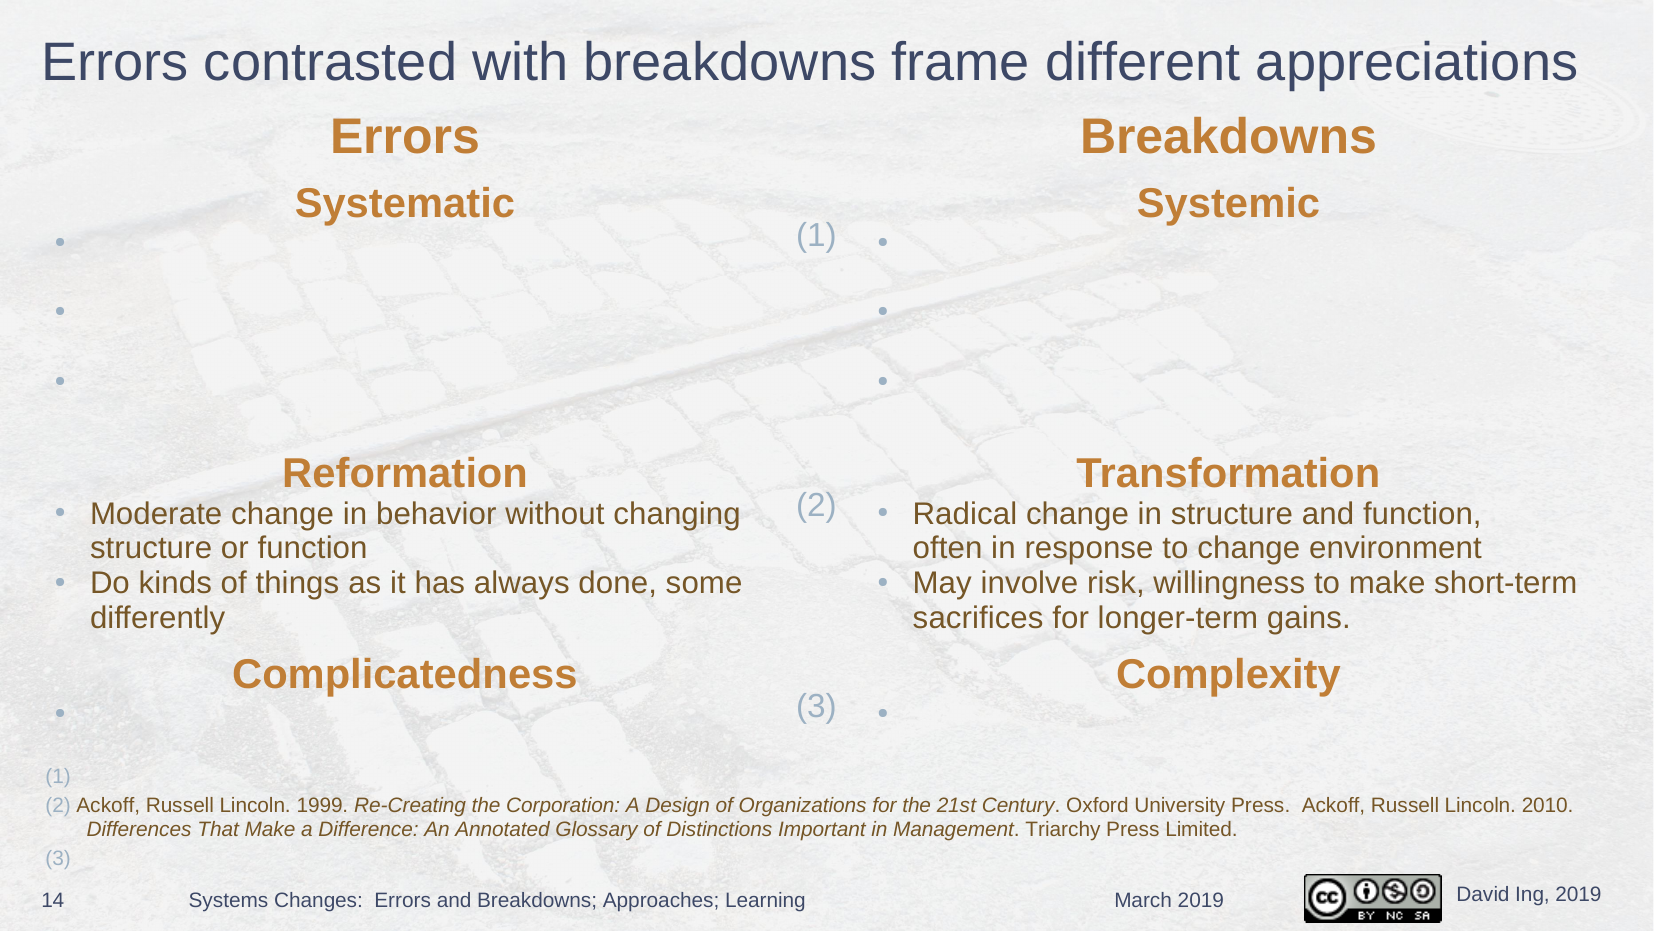

# Errors contrasted with breakdowns frame different appreciations
| Errors | | Breakdowns |
| --- | --- | --- |
| Systematic | (1) | Systemic |
| Reformation Moderate change in behavior without changing structure or function Do kinds of things as it has always done, some differently | (2) | Transformation Radical change in structure and function, often in response to change environment May involve risk, willingness to make short-term sacrifices for longer-term gains. |
| Complicatedness | (3) | Complexity |
(1)
(2) Ackoff, Russell Lincoln. 1999. Re-Creating the Corporation: A Design of Organizations for the 21st Century. Oxford University Press. Ackoff, Russell Lincoln. 2010. Differences That Make a Difference: An Annotated Glossary of Distinctions Important in Management. Triarchy Press Limited.
(3)
Systems Changes: Errors and Breakdowns; Approaches; Learning
March 2019